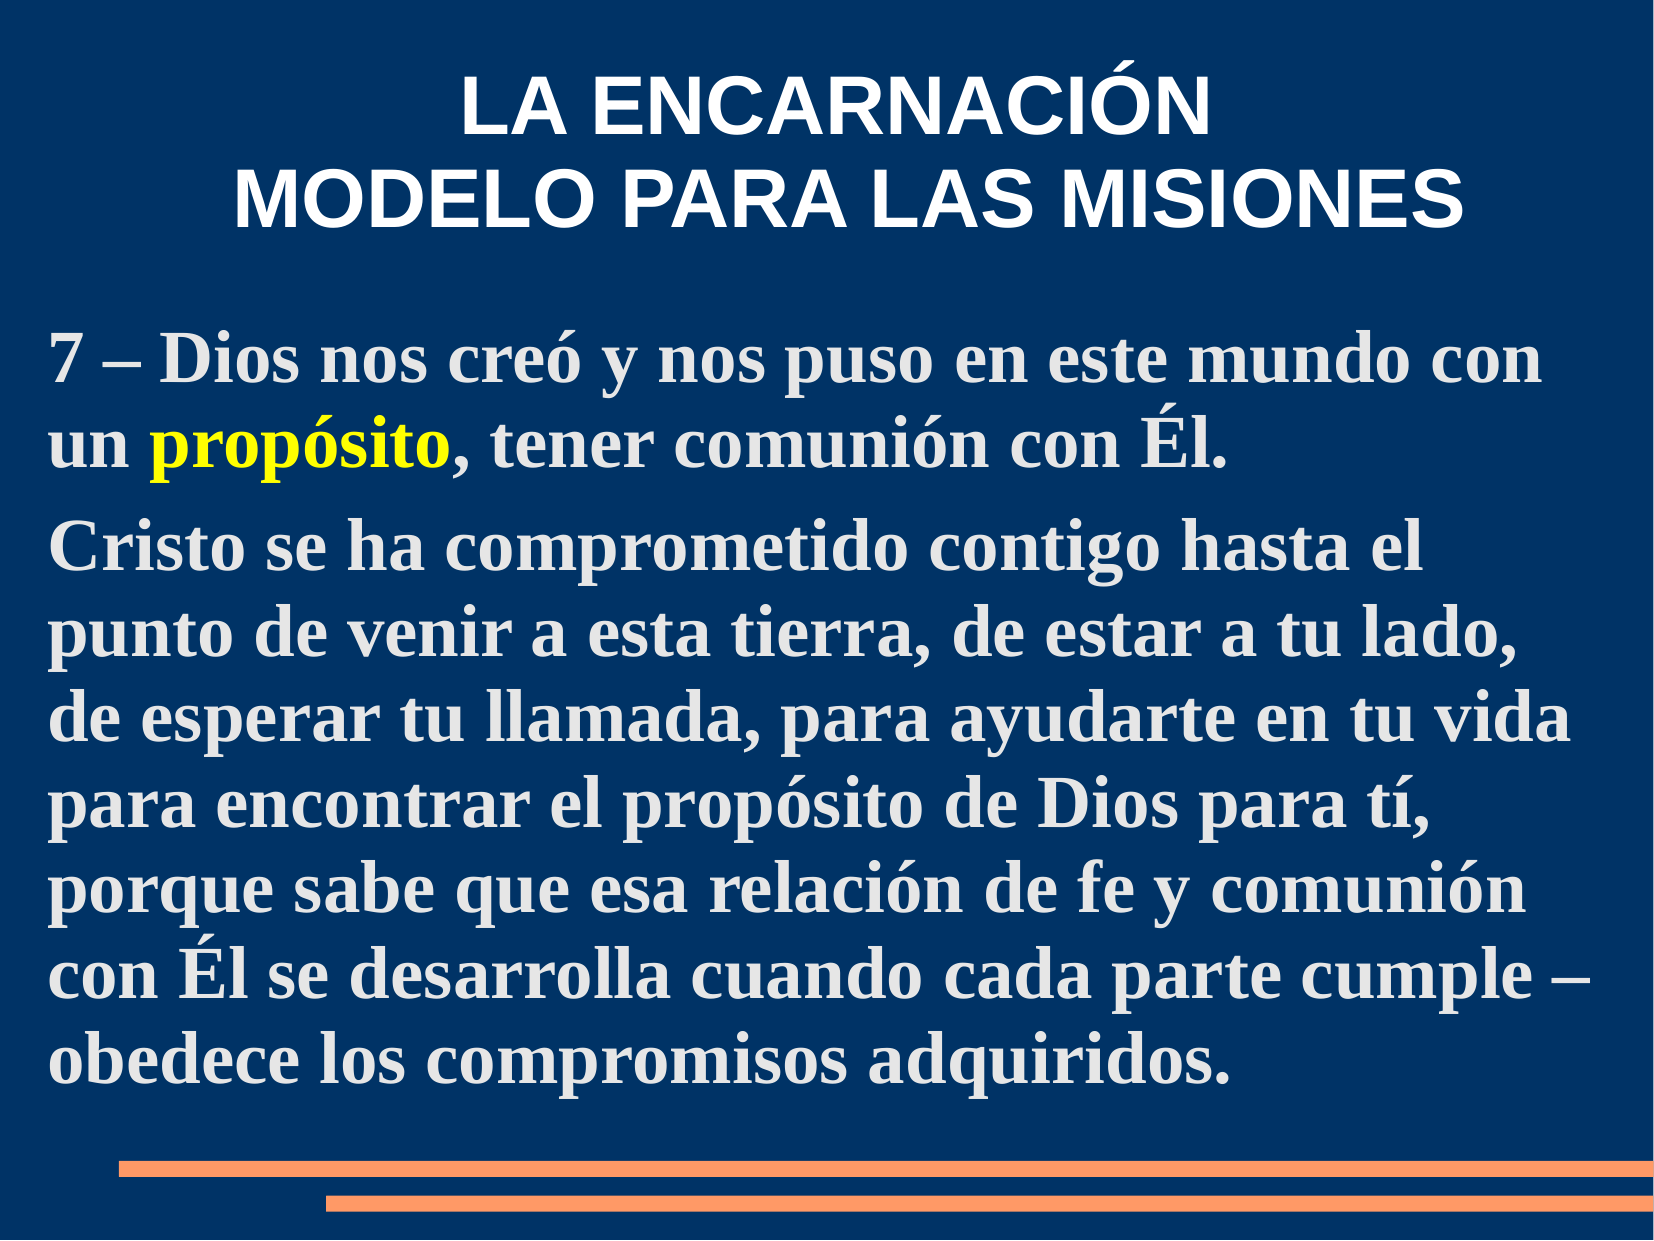

# LA ENCARNACIÓN MODELO PARA LAS MISIONES
7 – Dios nos creó y nos puso en este mundo con un propósito, tener comunión con Él.
Cristo se ha comprometido contigo hasta el punto de venir a esta tierra, de estar a tu lado, de esperar tu llamada, para ayudarte en tu vida para encontrar el propósito de Dios para tí, porque sabe que esa relación de fe y comunión con Él se desarrolla cuando cada parte cumple – obedece los compromisos adquiridos.